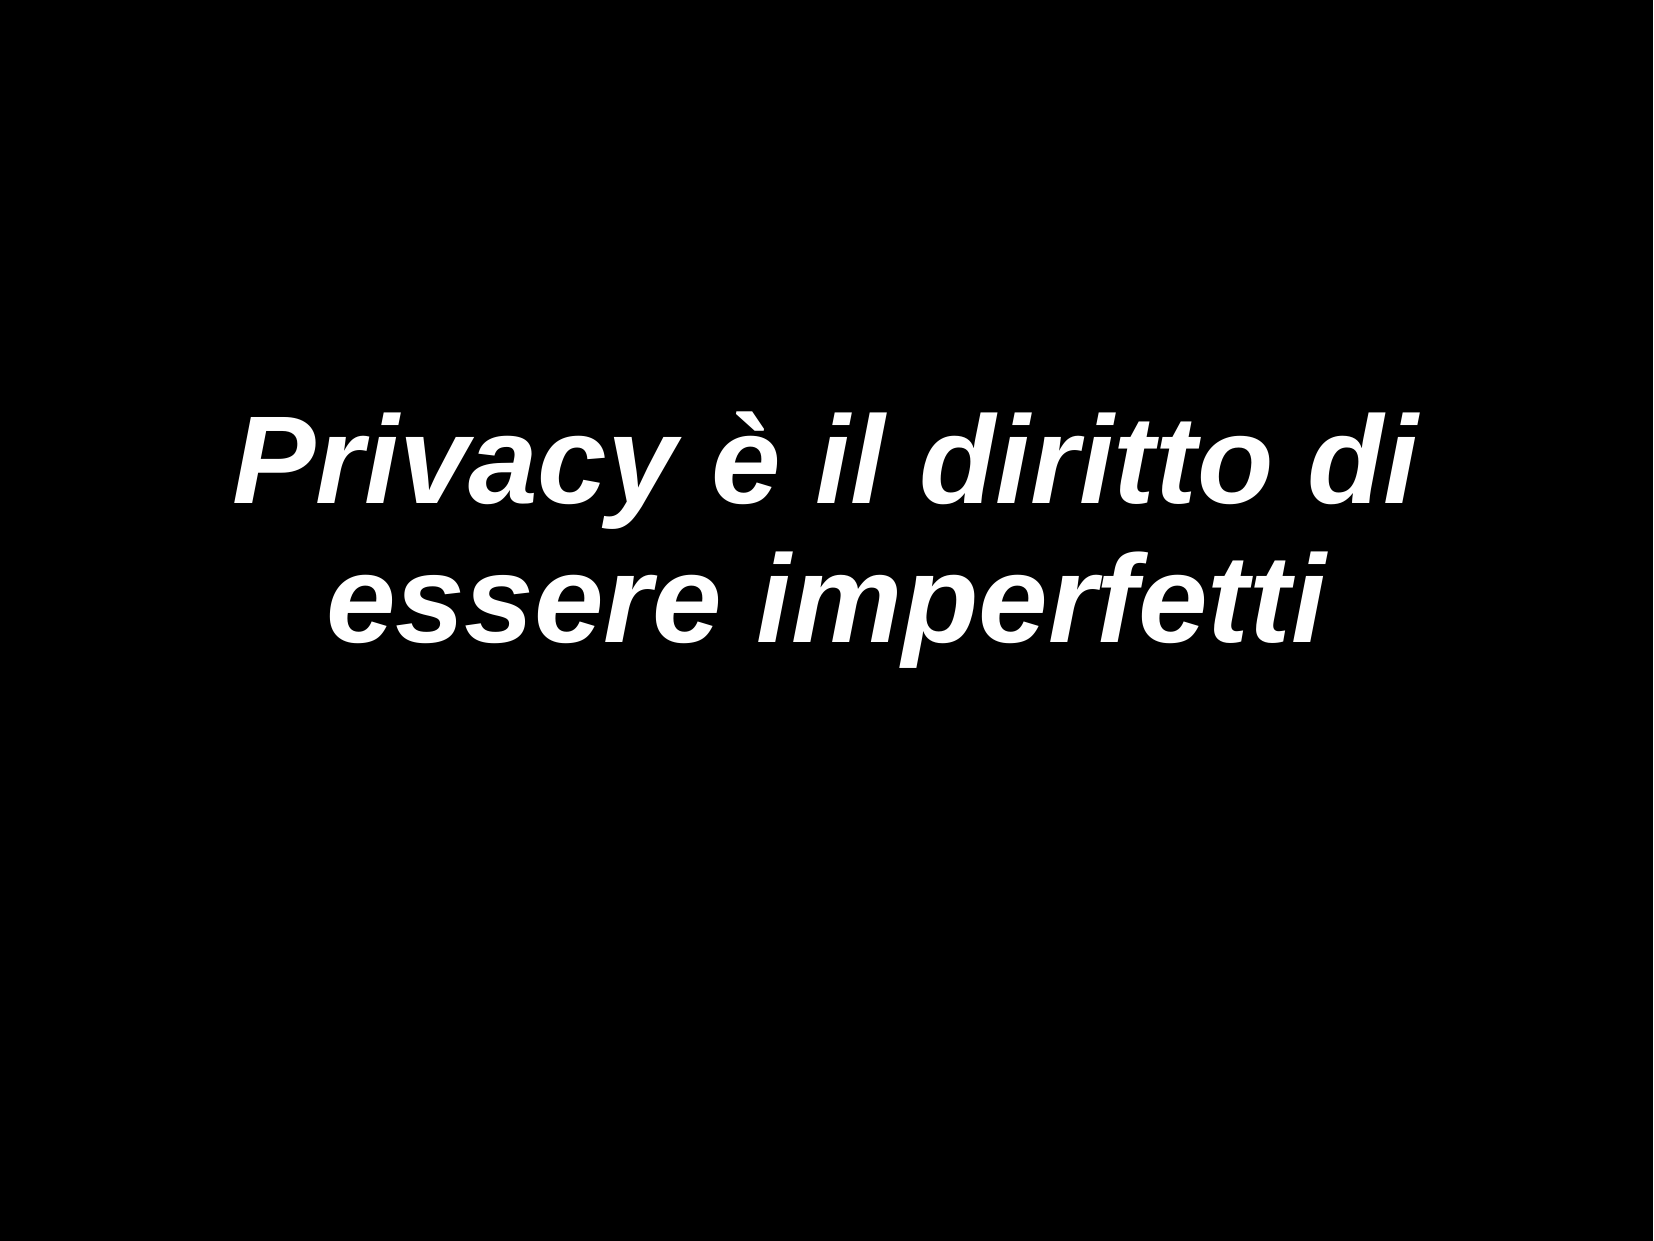

# Privacy è il diritto di essere imperfetti